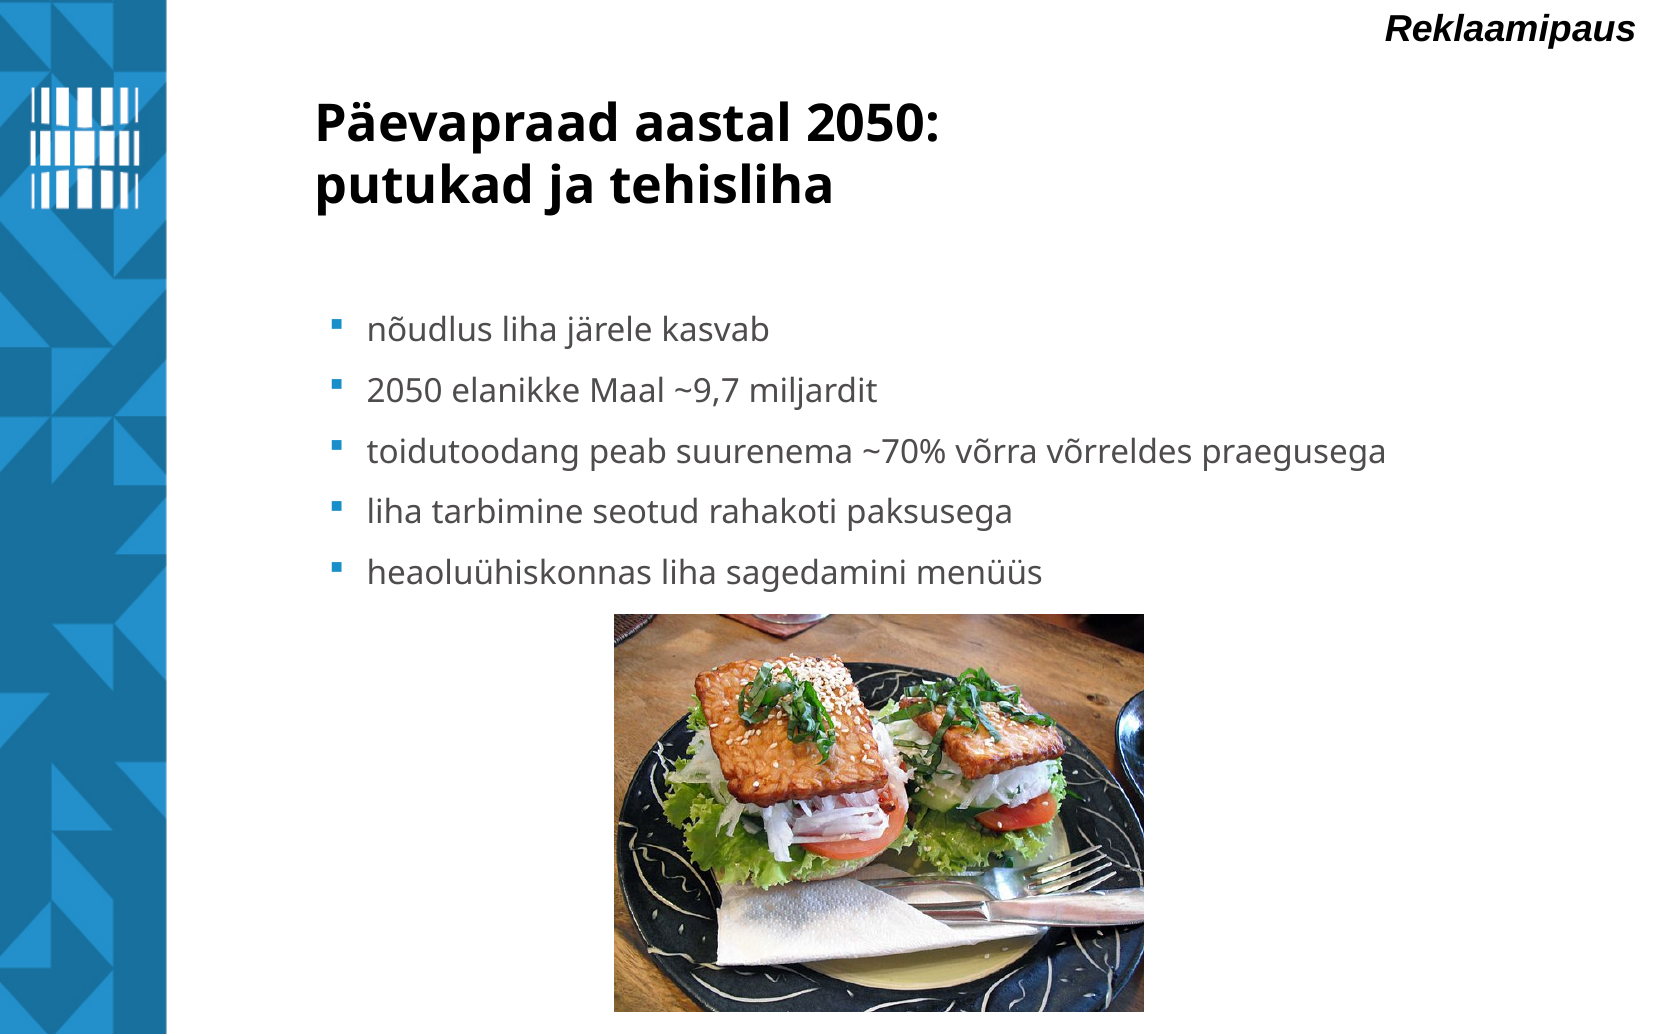

# Päevapraad aastal 2050: putukad ja tehisliha
nõudlus liha järele kasvab
2050 elanikke Maal ~9,7 miljardit
toidutoodang peab suurenema ~70% võrra võrreldes praegusega
liha tarbimine seotud rahakoti paksusega
heaoluühiskonnas liha sagedamini menüüs